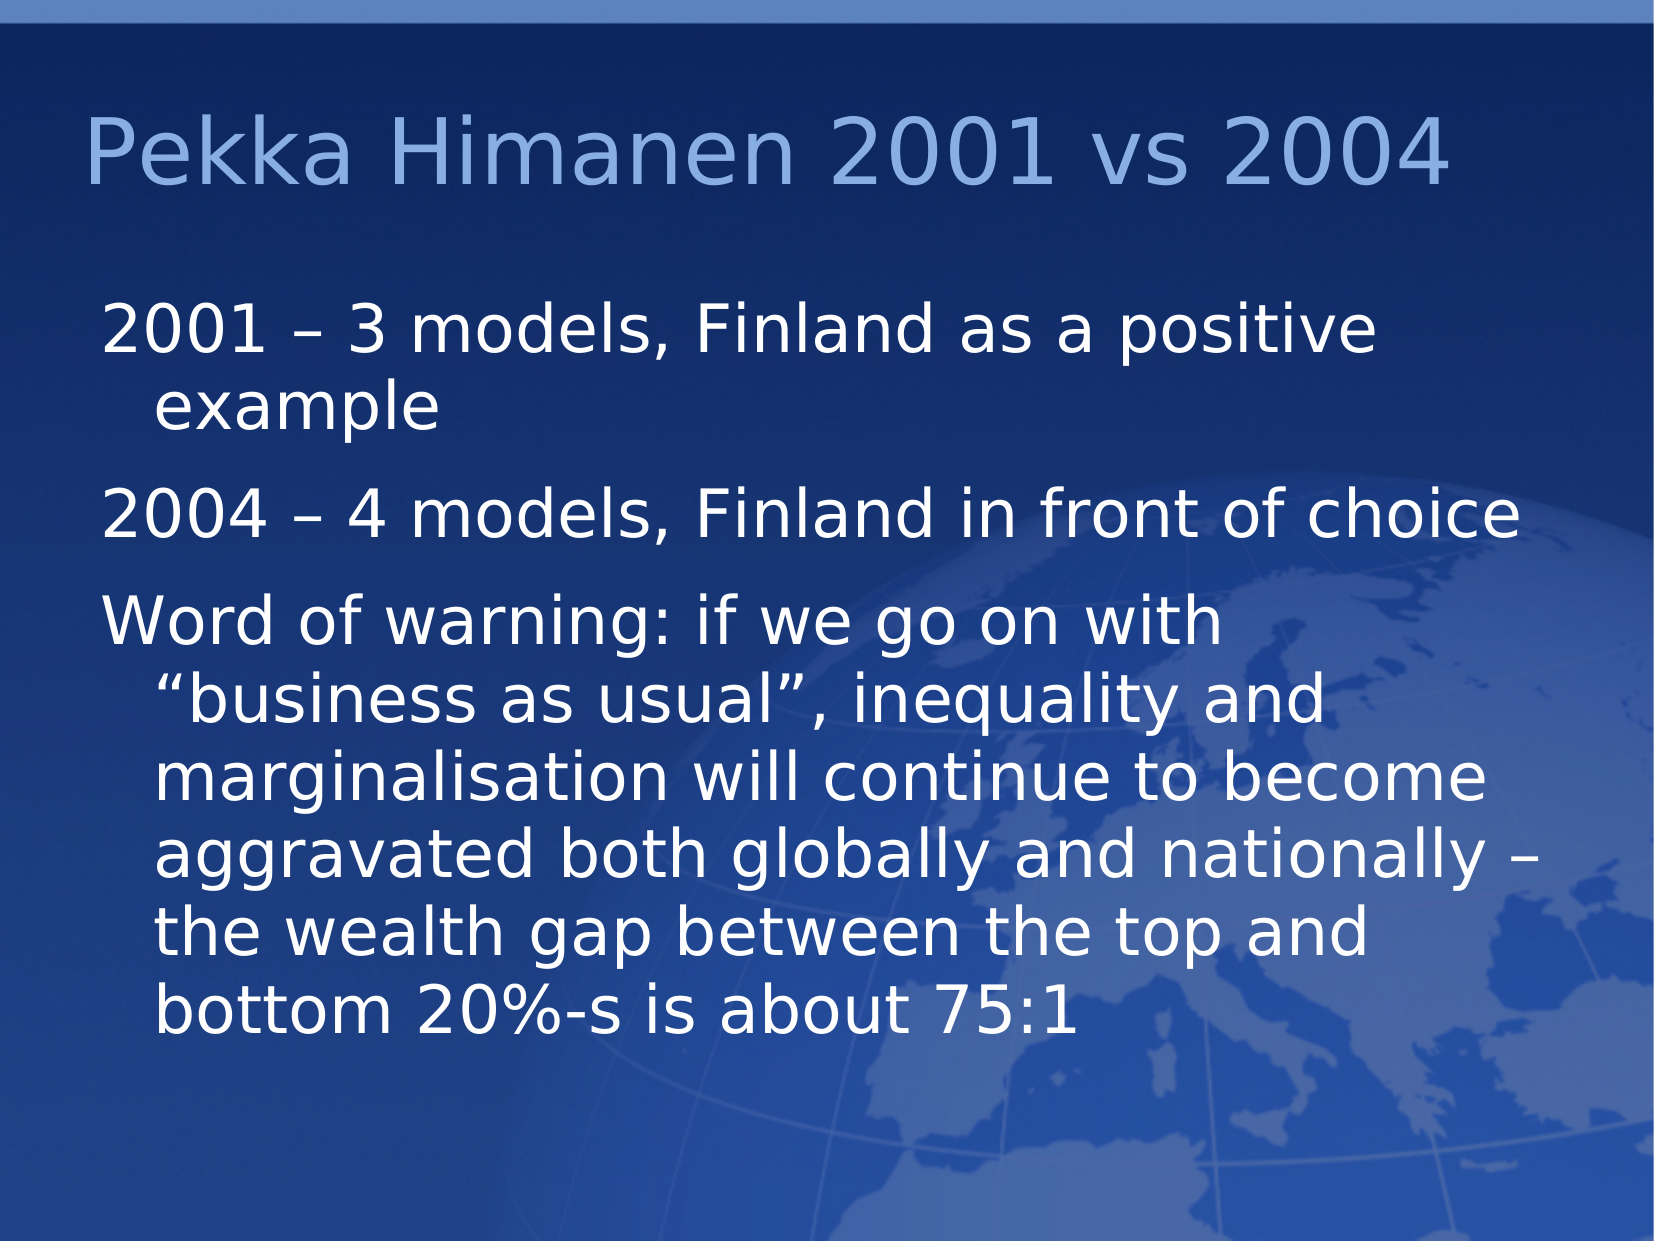

# Pekka Himanen 2001 vs 2004
2001 – 3 models, Finland as a positive example
2004 – 4 models, Finland in front of choice
Word of warning: if we go on with “business as usual”, inequality and marginalisation will continue to become aggravated both globally and nationally – the wealth gap between the top and bottom 20%-s is about 75:1